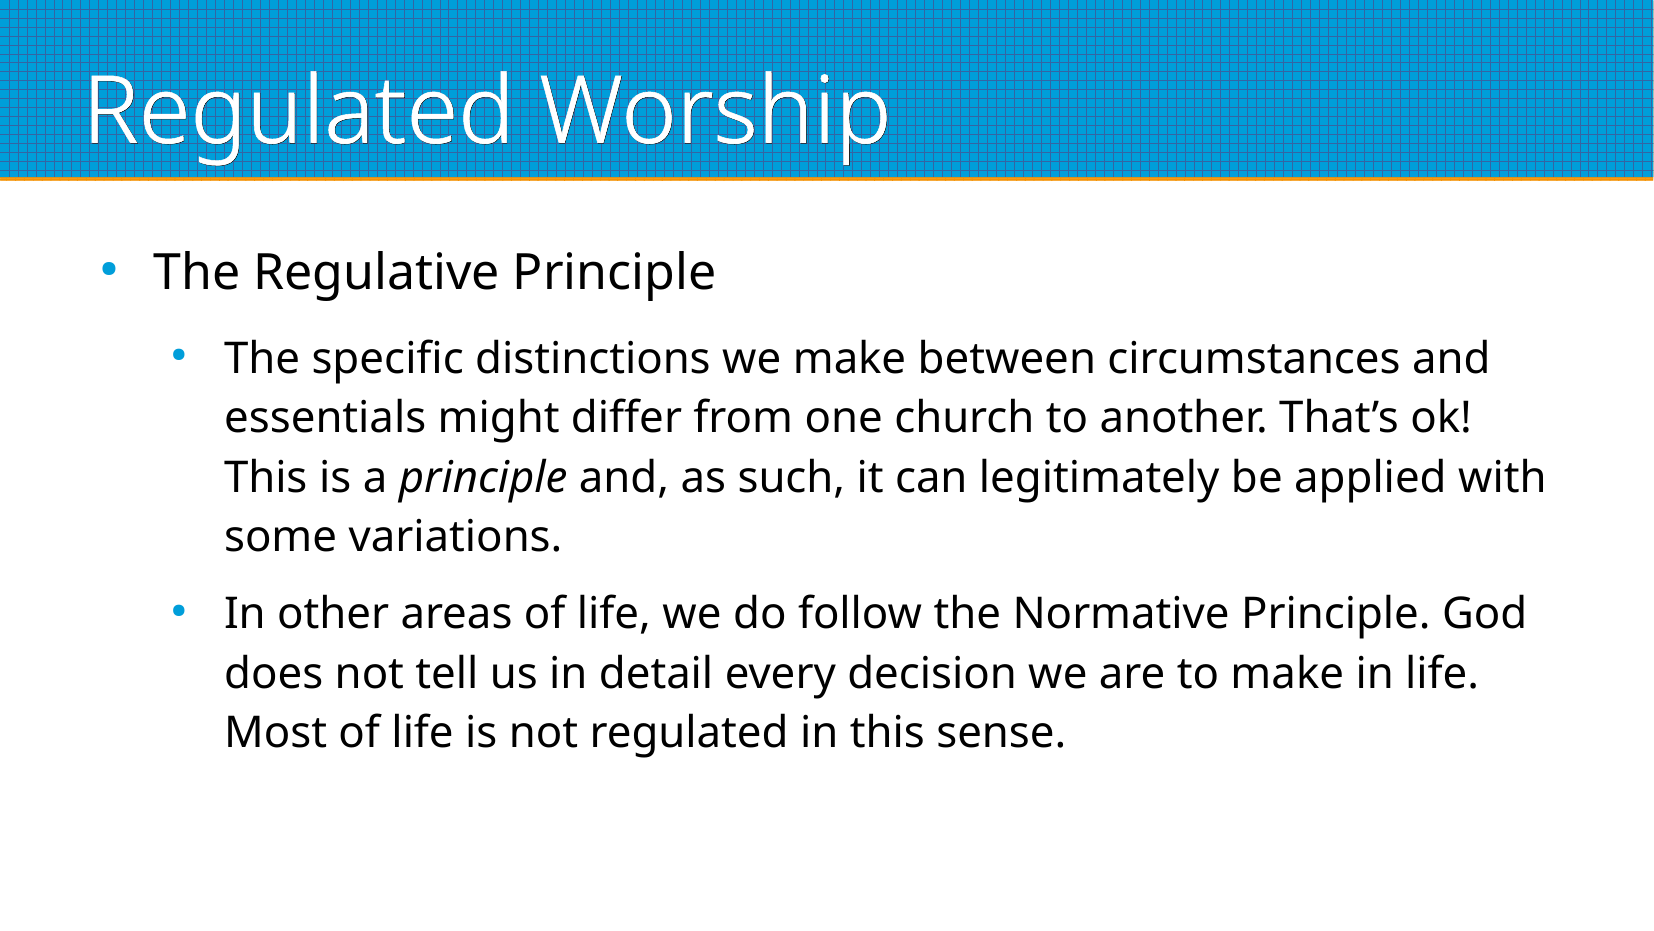

# Regulated Worship
The Regulative Principle
The specific distinctions we make between circumstances and essentials might differ from one church to another. That’s ok! This is a principle and, as such, it can legitimately be applied with some variations.
In other areas of life, we do follow the Normative Principle. God does not tell us in detail every decision we are to make in life. Most of life is not regulated in this sense.